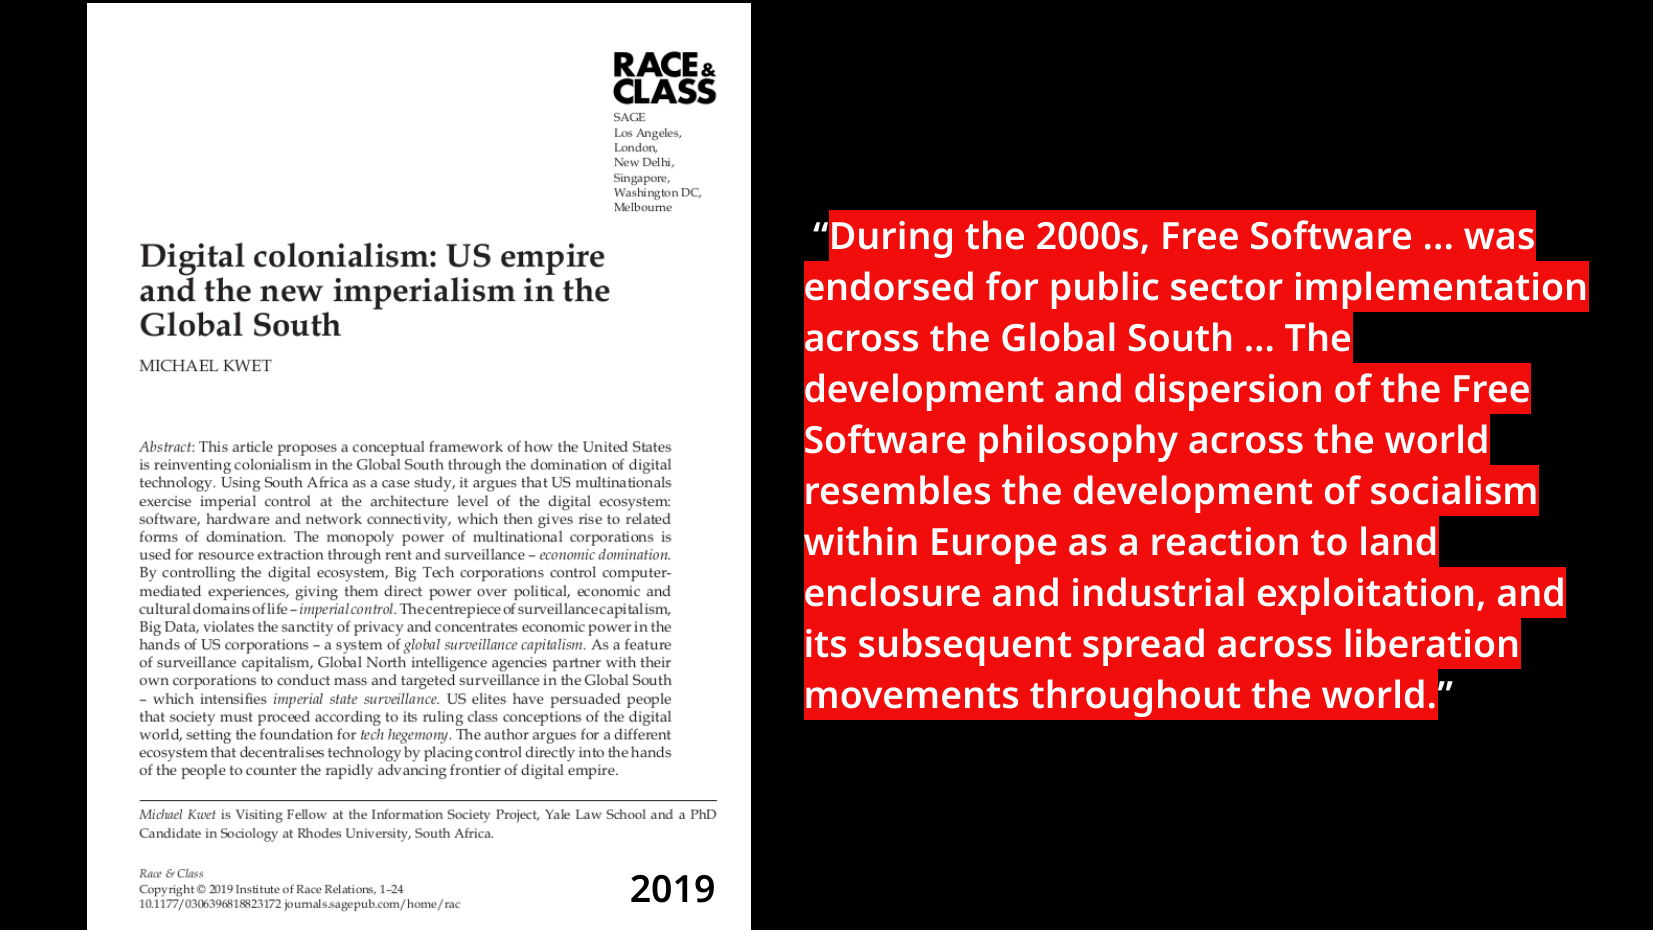

# “During the 2000s, Free Software ... was endorsed for public sector implementation across the Global South … The development and dispersion of the Free Software philosophy across the world resembles the development of socialism within Europe as a reaction to land enclosure and industrial exploitation, and its subsequent spread across liberation movements throughout the world.”
								2019